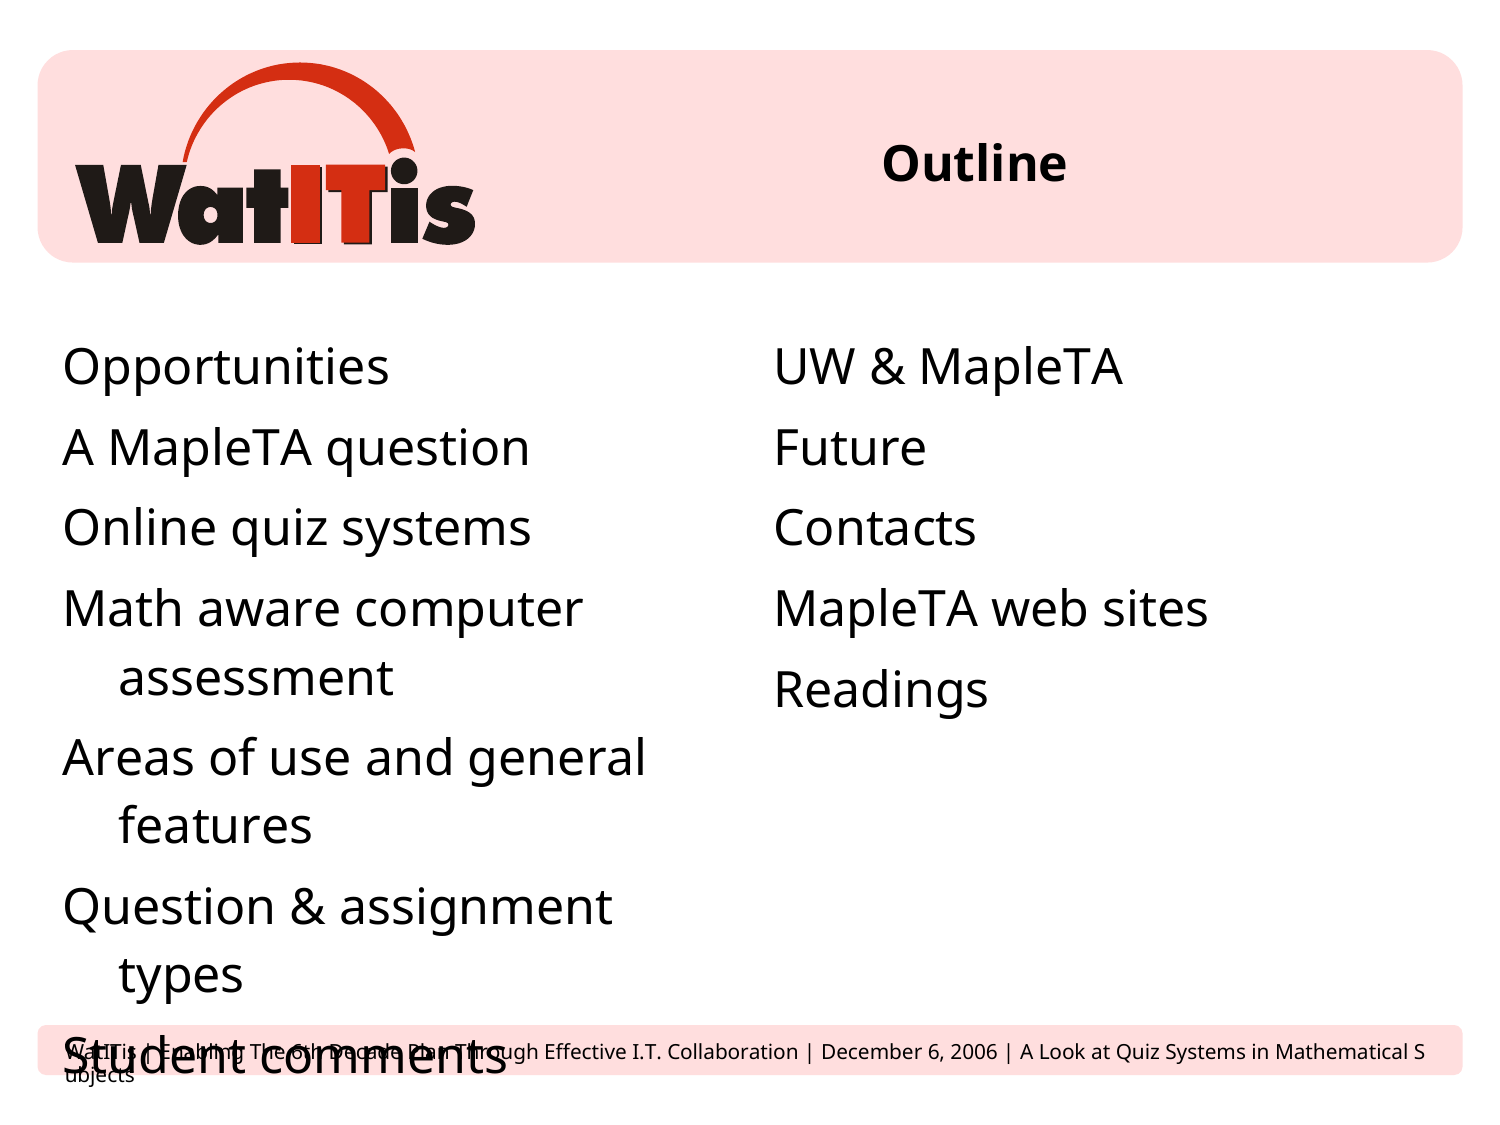

# Outline
Opportunities
A MapleTA question
Online quiz systems
Math aware computer assessment
Areas of use and general features
Question & assignment types
Student comments
UW & MapleTA
Future
Contacts
MapleTA web sites
Readings
WatITis | Enabling The 6th Decade Plan Through Effective I.T. Collaboration | December 6, 2006 | A Look at Quiz Systems in Mathematical Subjects